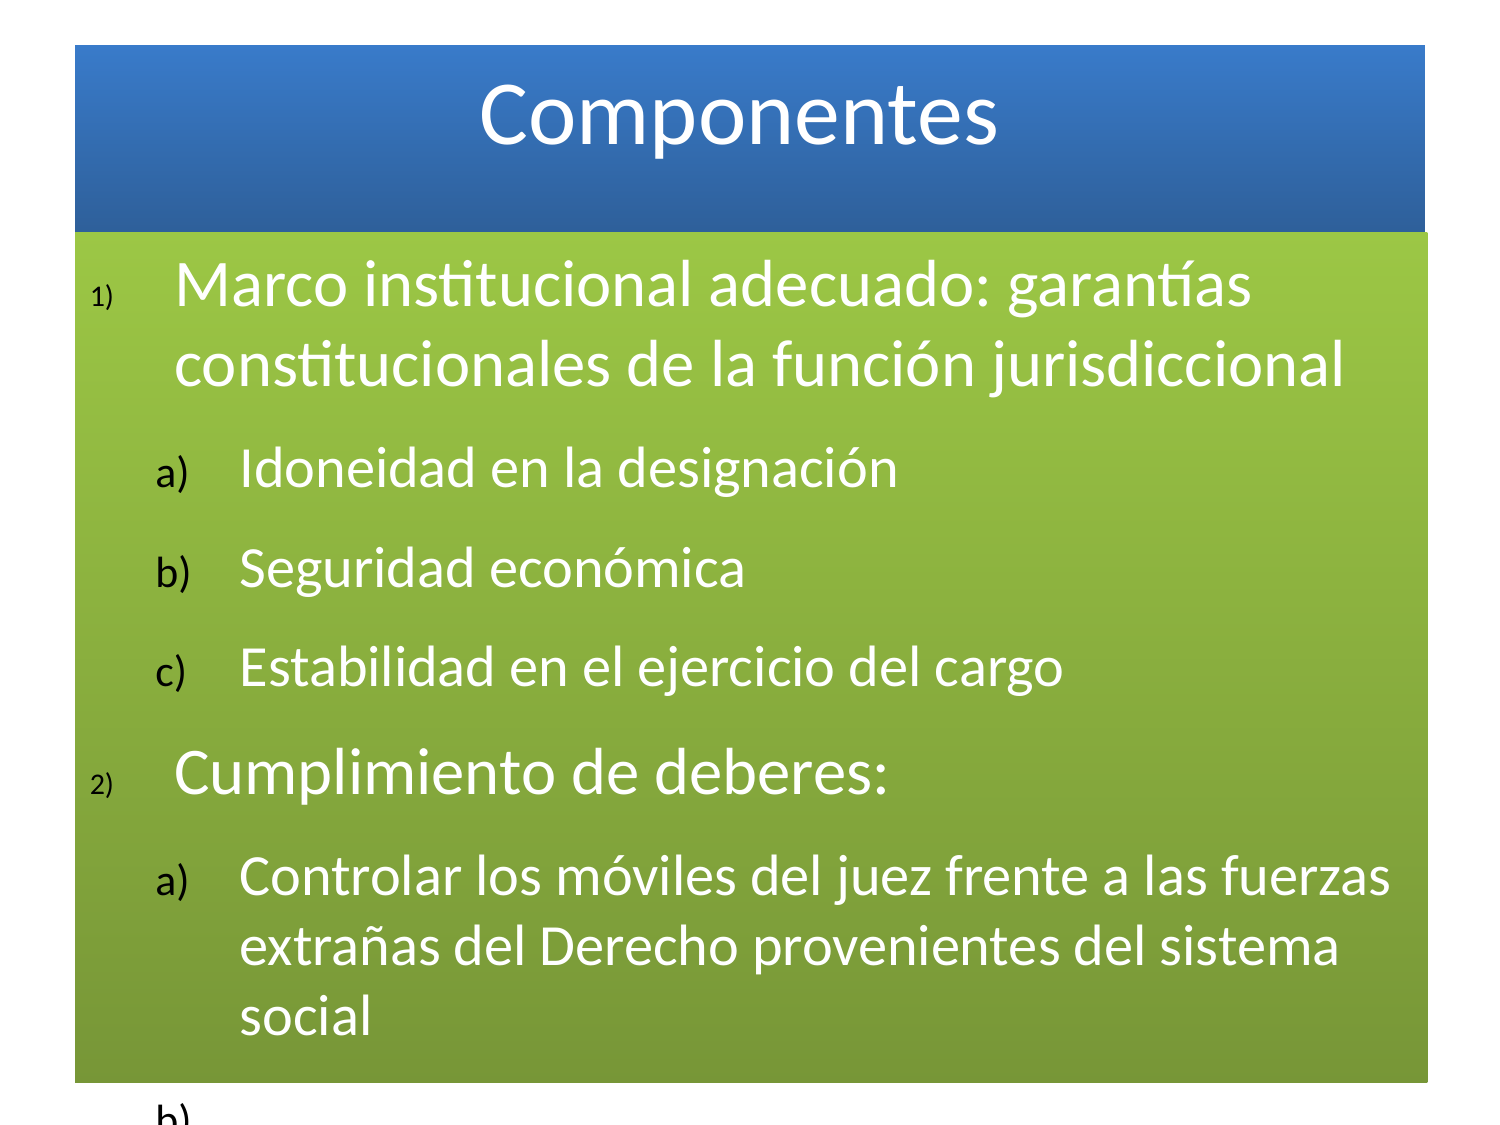

# Componentes
Marco institucional adecuado: garantías constitucionales de la función jurisdiccional
Idoneidad en la designación
Seguridad económica
Estabilidad en el ejercicio del cargo
Cumplimiento de deberes:
Controlar los móviles del juez frente a las fuerzas extrañas del Derecho provenientes del sistema social
Controlar los móviles del juez frente a las fuerzas extrañas del Derecho provenientes del proceso (imparcialidad)